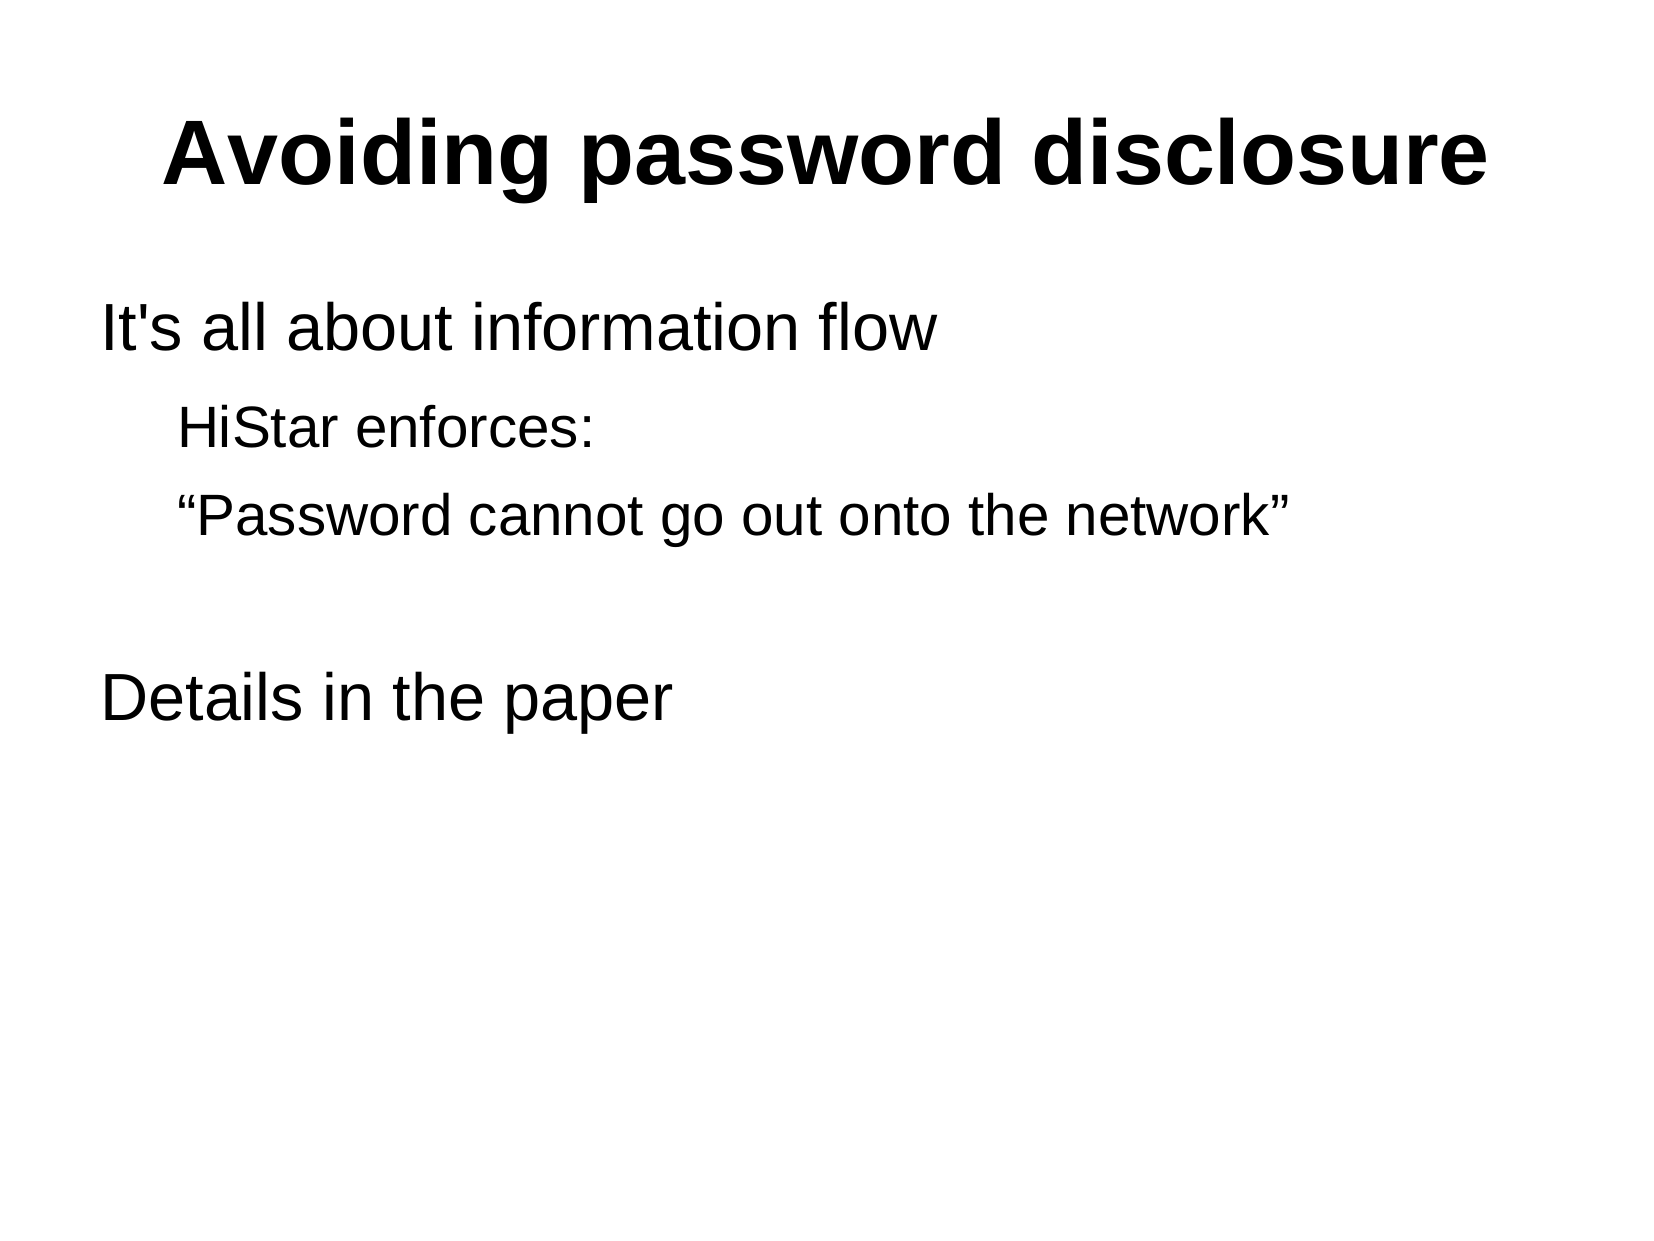

# Avoiding password disclosure
It's all about information flow
HiStar enforces:
“Password cannot go out onto the network”
Details in the paper